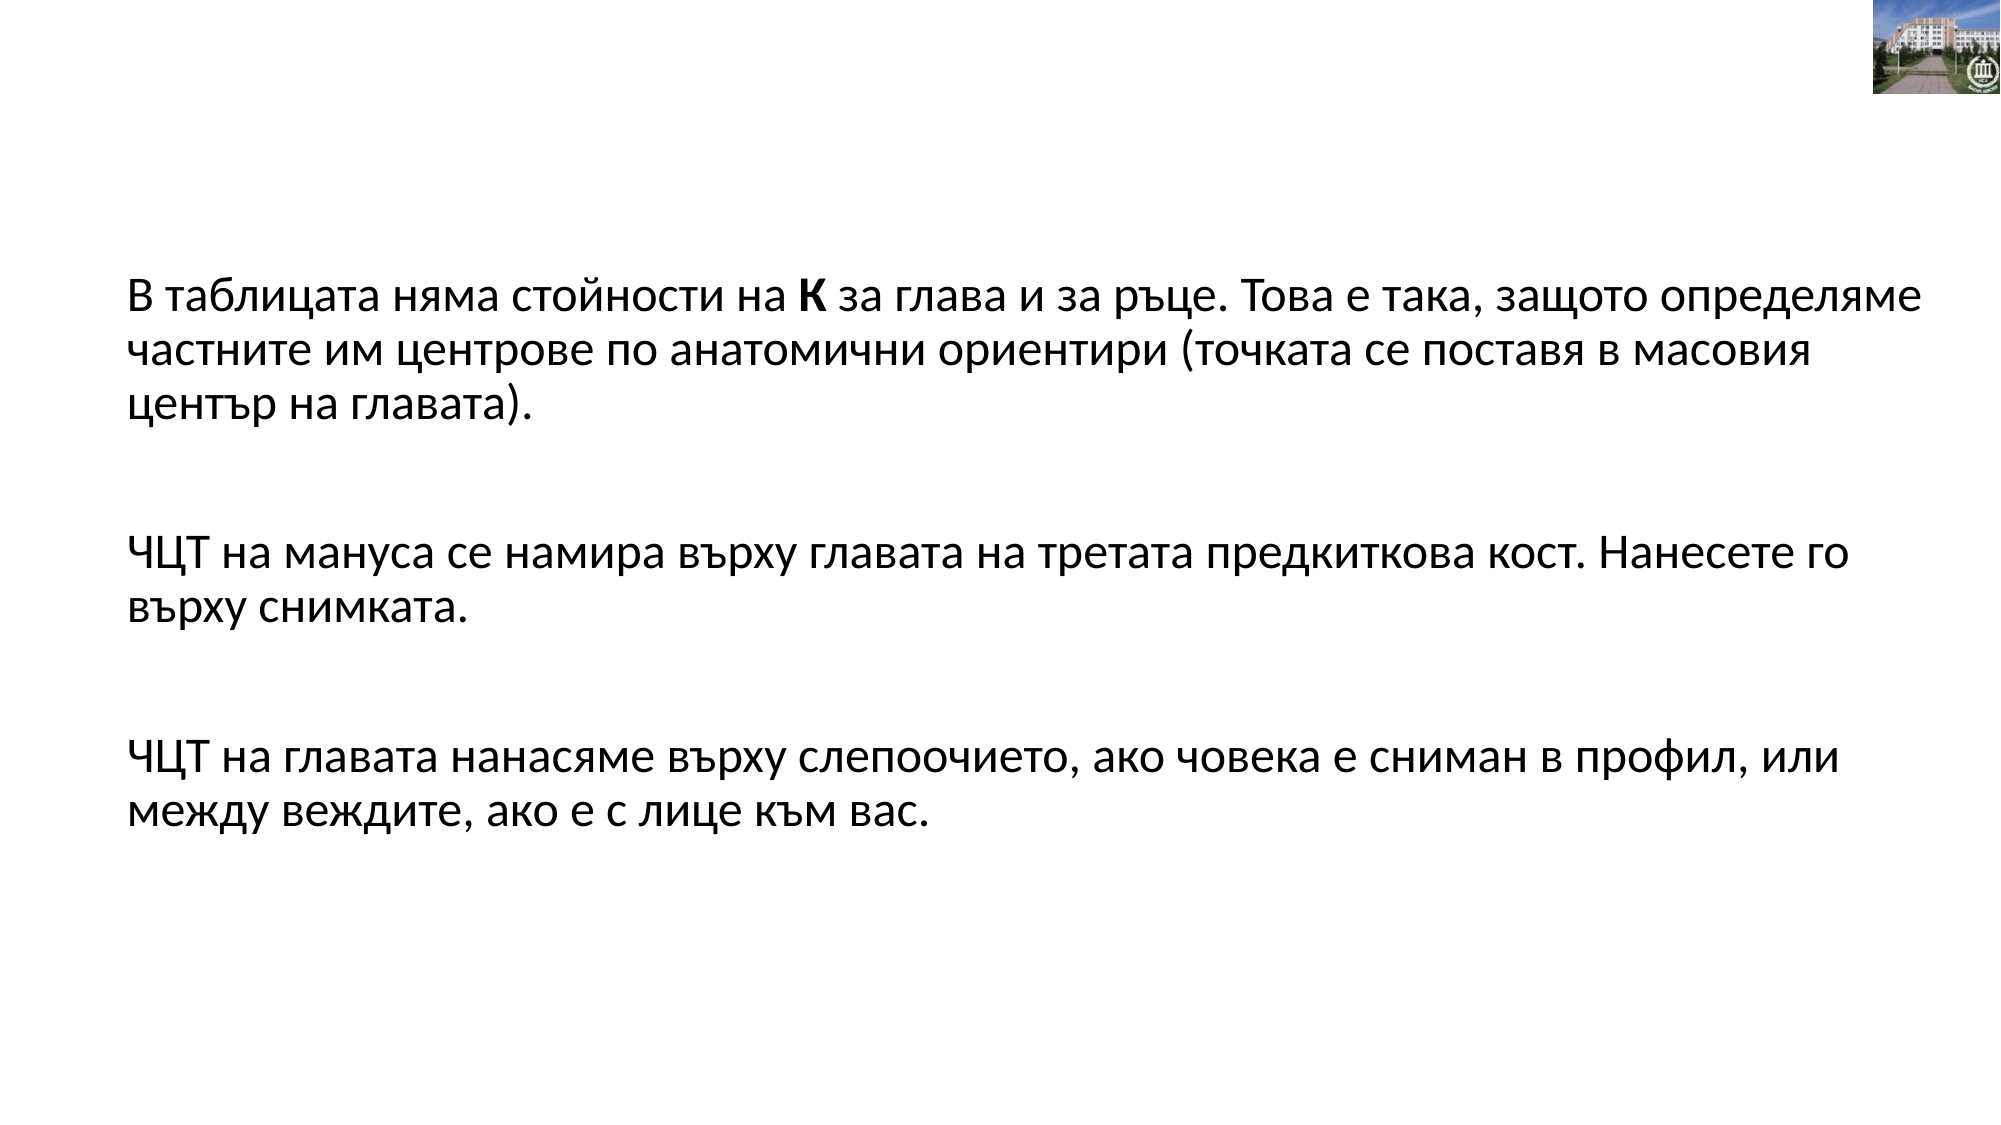

# В таблицата няма стойности на К за глава и за ръце. Това е така, защото определяме частните им центрове по анатомични ориентири (точката се поставя в масовия център на главата).
ЧЦТ на мануса се намира върху главата на третата предкиткова кост. Нанесете го върху снимката.
ЧЦТ на главата нанасяме върху слепоочието, ако човека е сниман в профил, или между веждите, ако е с лице към вас.